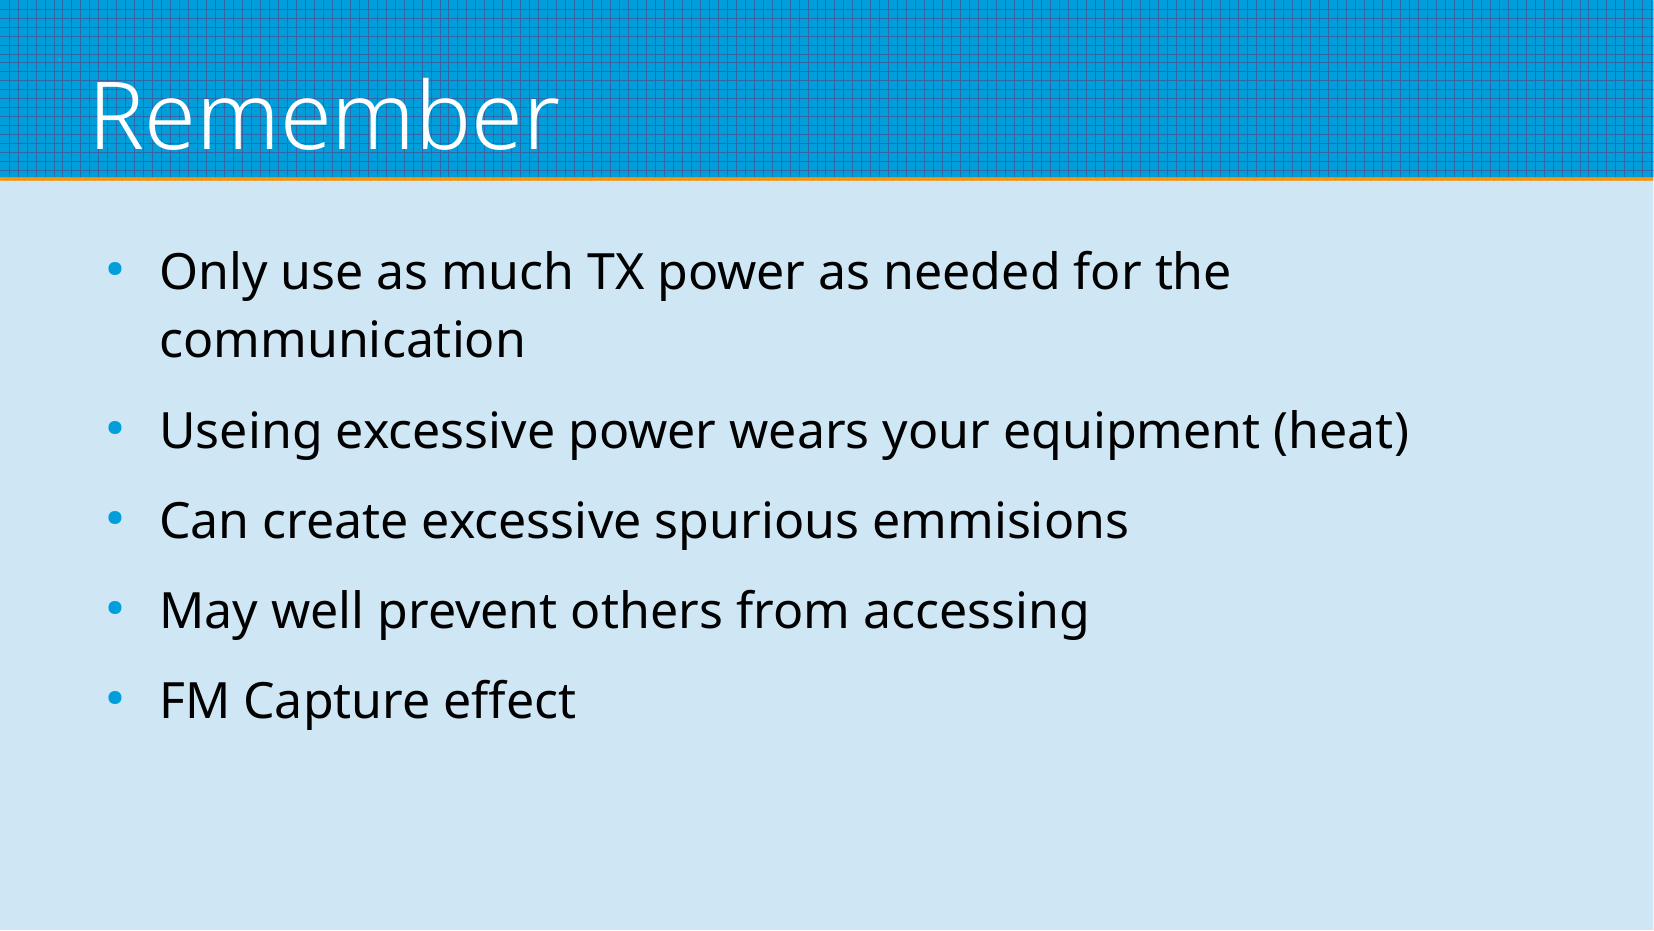

# Remember
Only use as much TX power as needed for the communication
Useing excessive power wears your equipment (heat)
Can create excessive spurious emmisions
May well prevent others from accessing
FM Capture effect